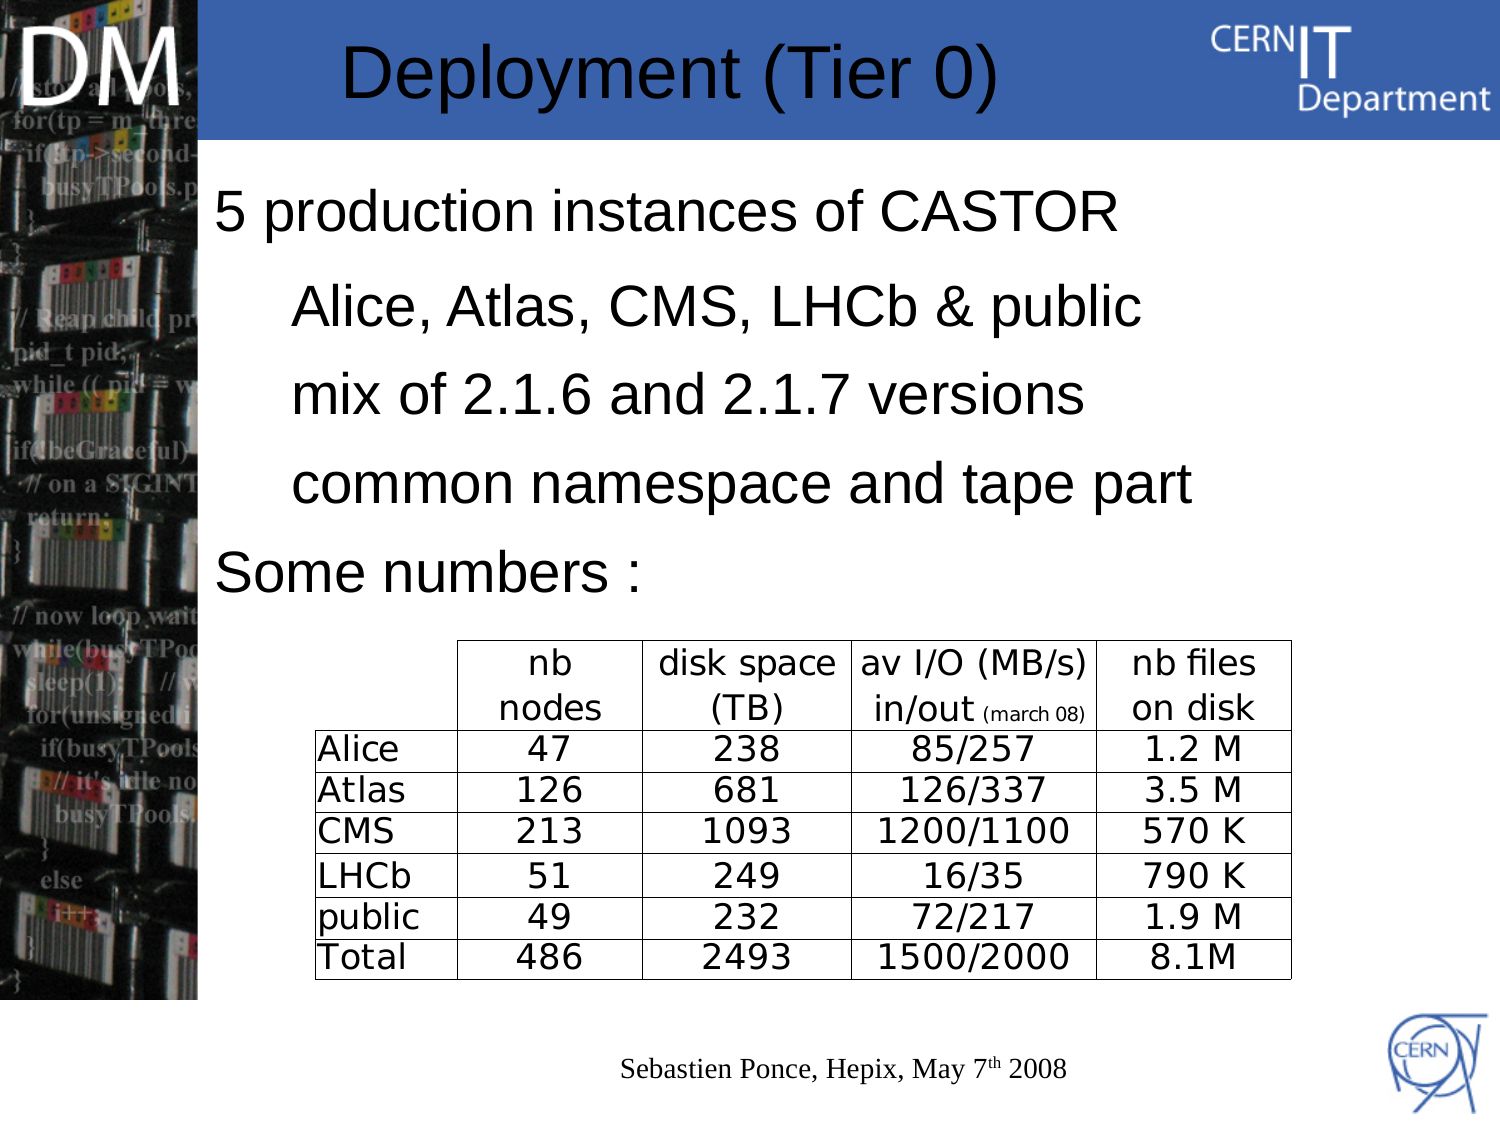

# Deployment (Tier 0)
5 production instances of CASTOR
Alice, Atlas, CMS, LHCb & public
mix of 2.1.6 and 2.1.7 versions
common namespace and tape part
Some numbers :